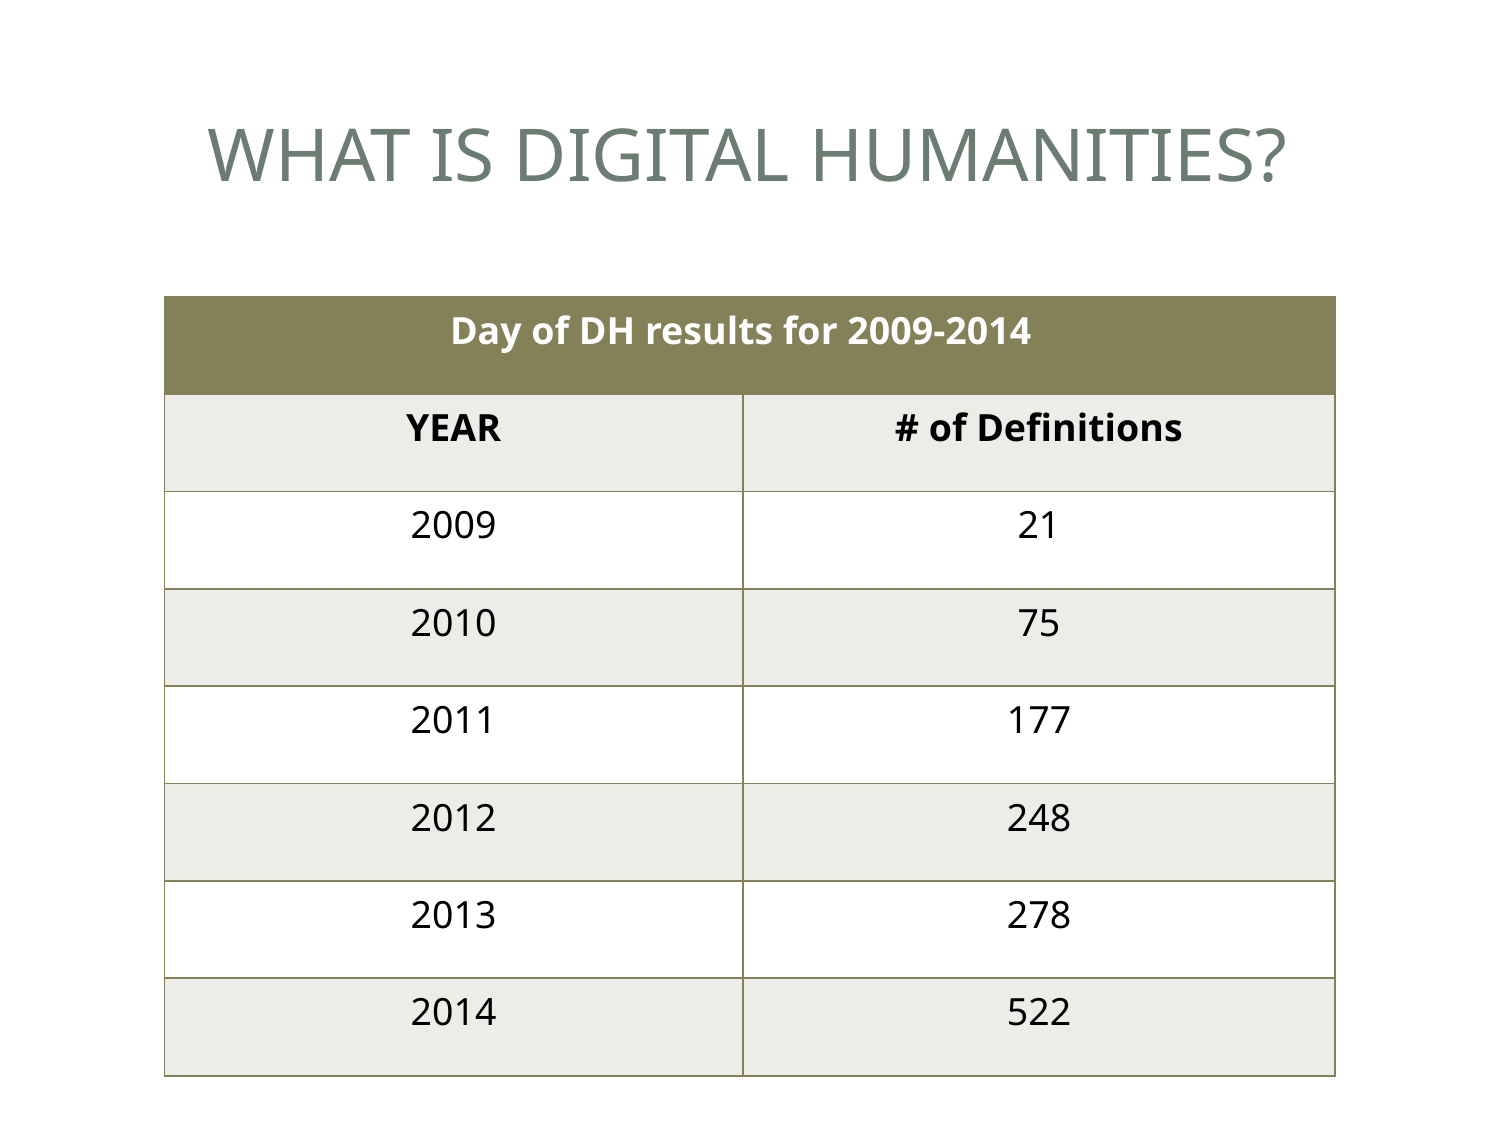

# What is digital Humanities?
| Day of DH results for 2009-2014 | |
| --- | --- |
| YEAR | # of Definitions |
| 2009 | 21 |
| 2010 | 75 |
| 2011 | 177 |
| 2012 | 248 |
| 2013 | 278 |
| 2014 | 522 |